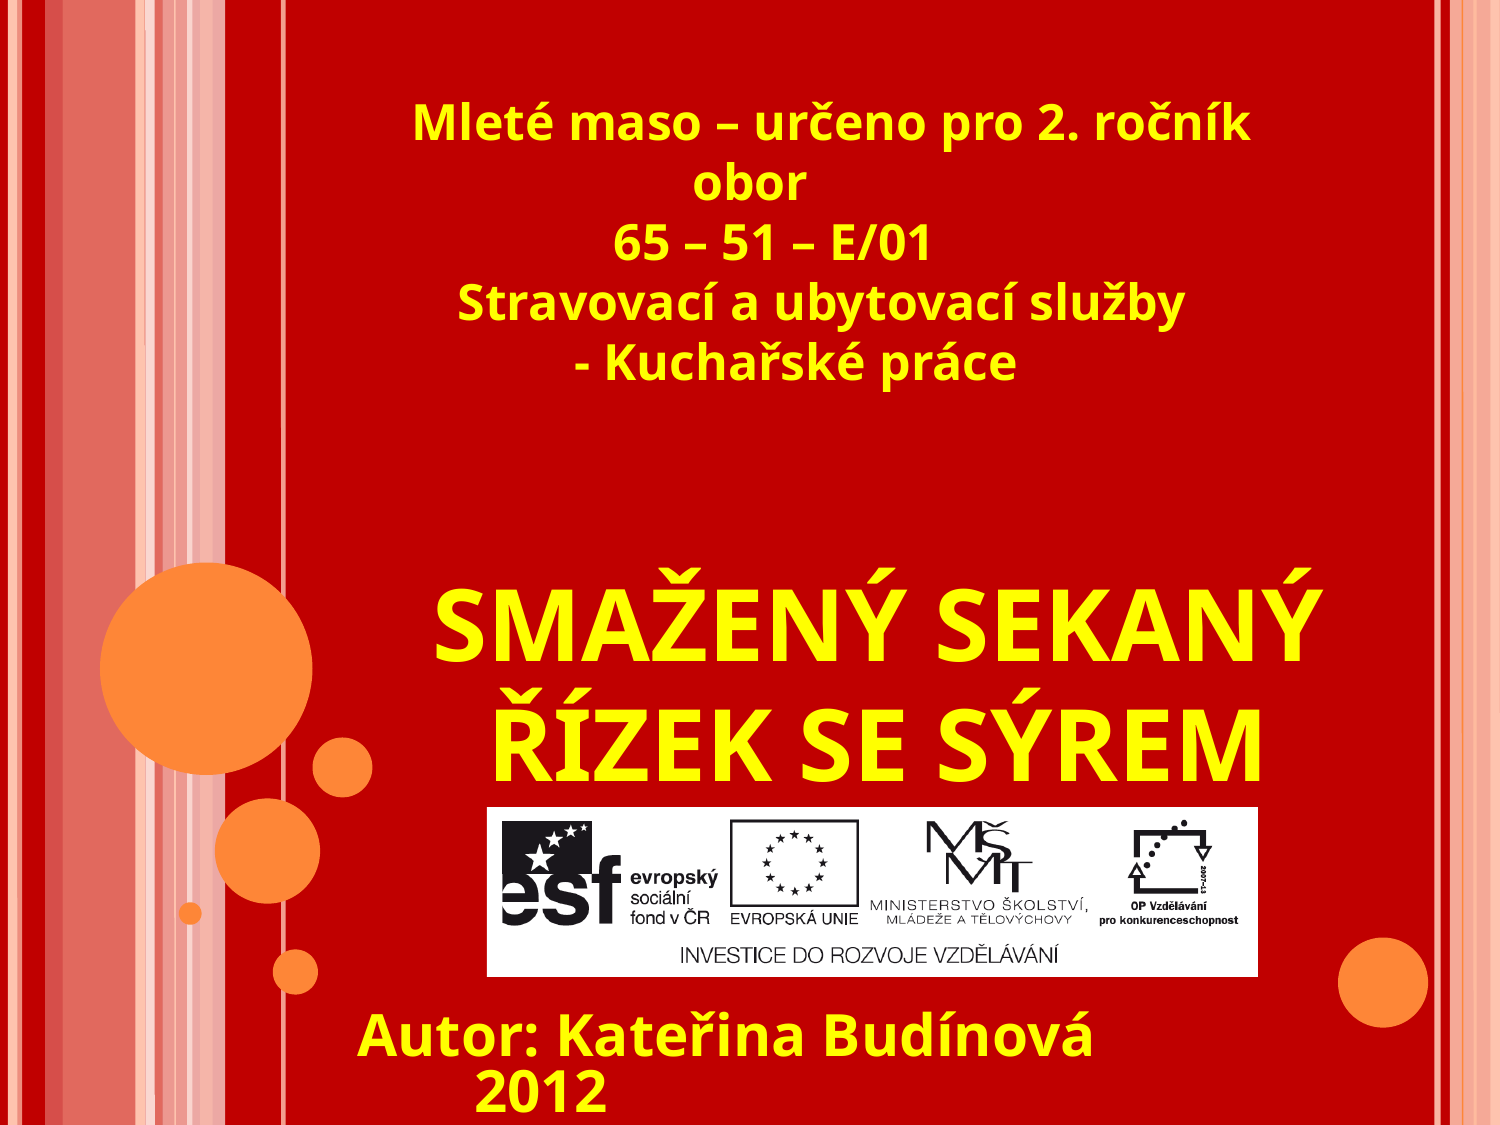

Mleté maso – určeno pro 2. ročník
 obor
 65 – 51 – E/01
 Stravovací a ubytovací služby
 - Kuchařské práce
# SMAŽENÝ SEKANÝ ŘÍZEK SE SÝREM
 Autor: Kateřina Budínová 2012